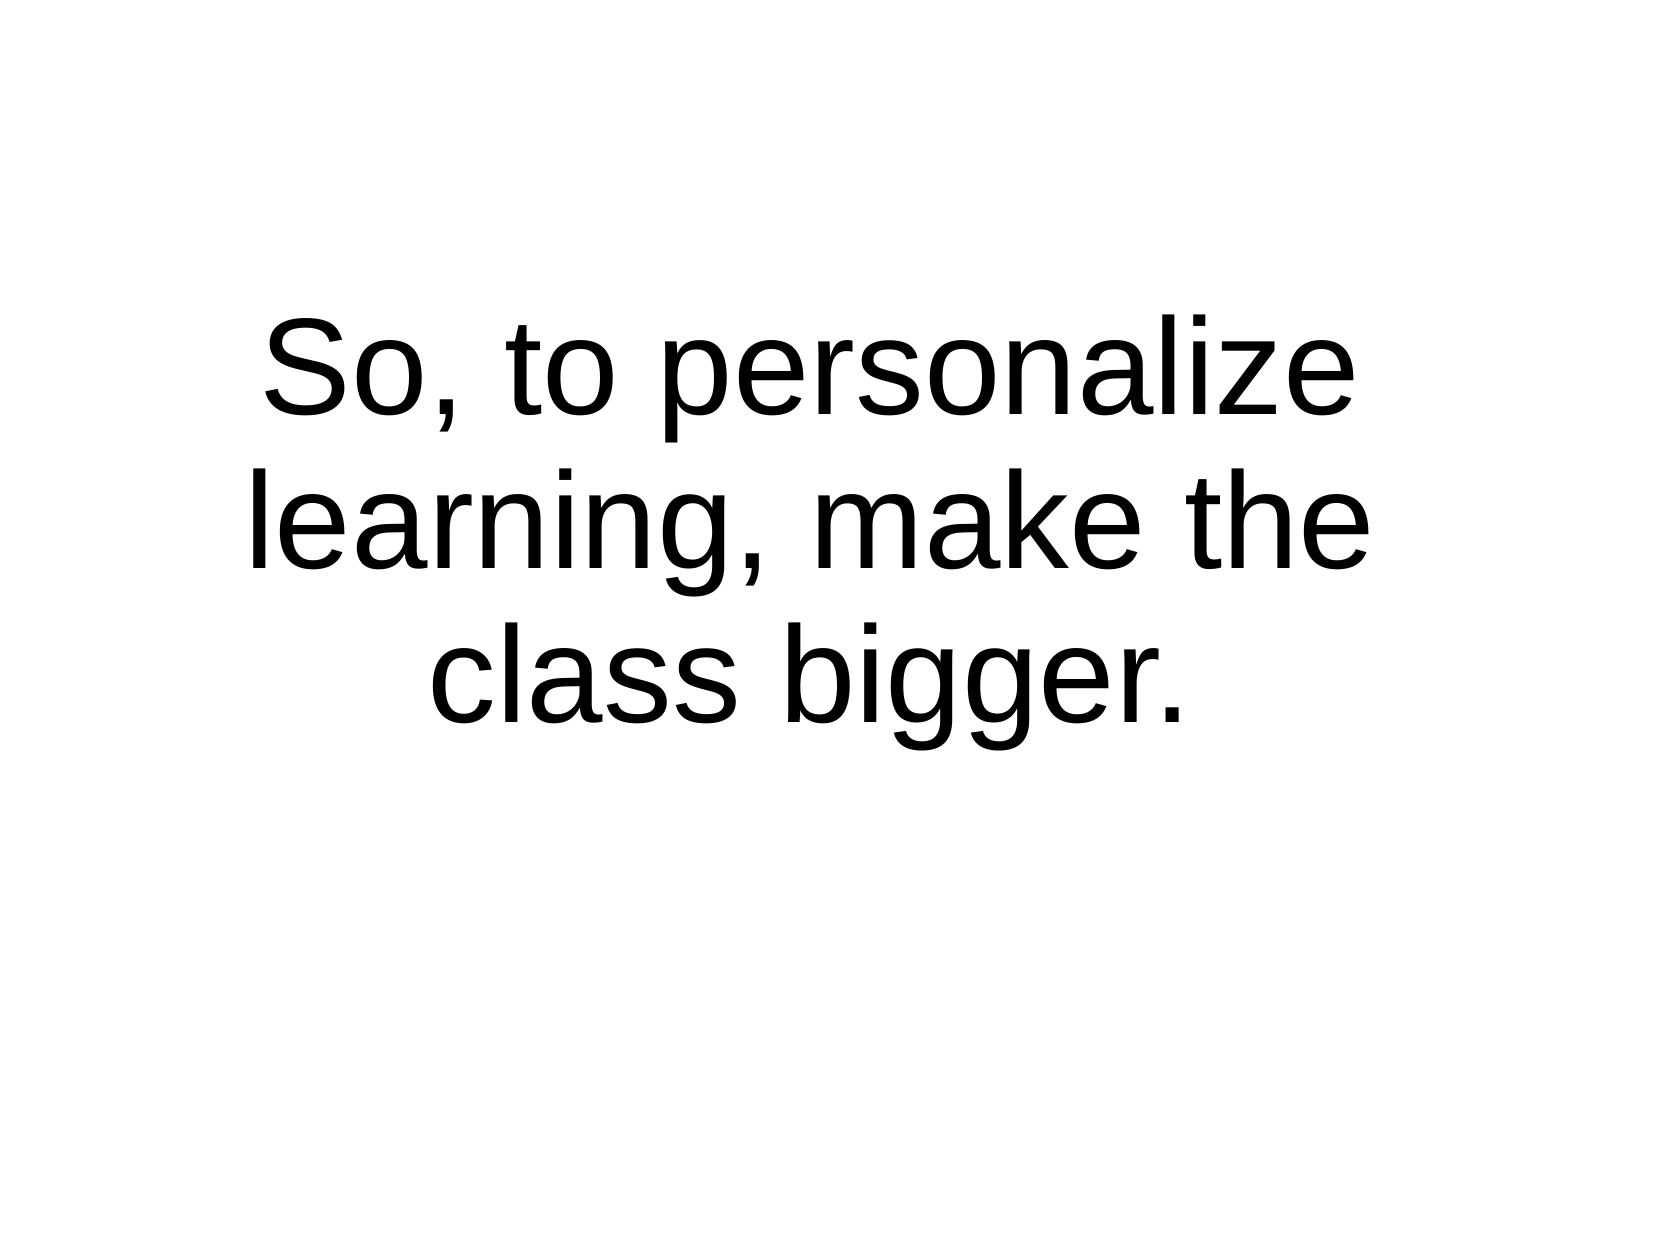

# So, to personalize learning, make the class bigger.